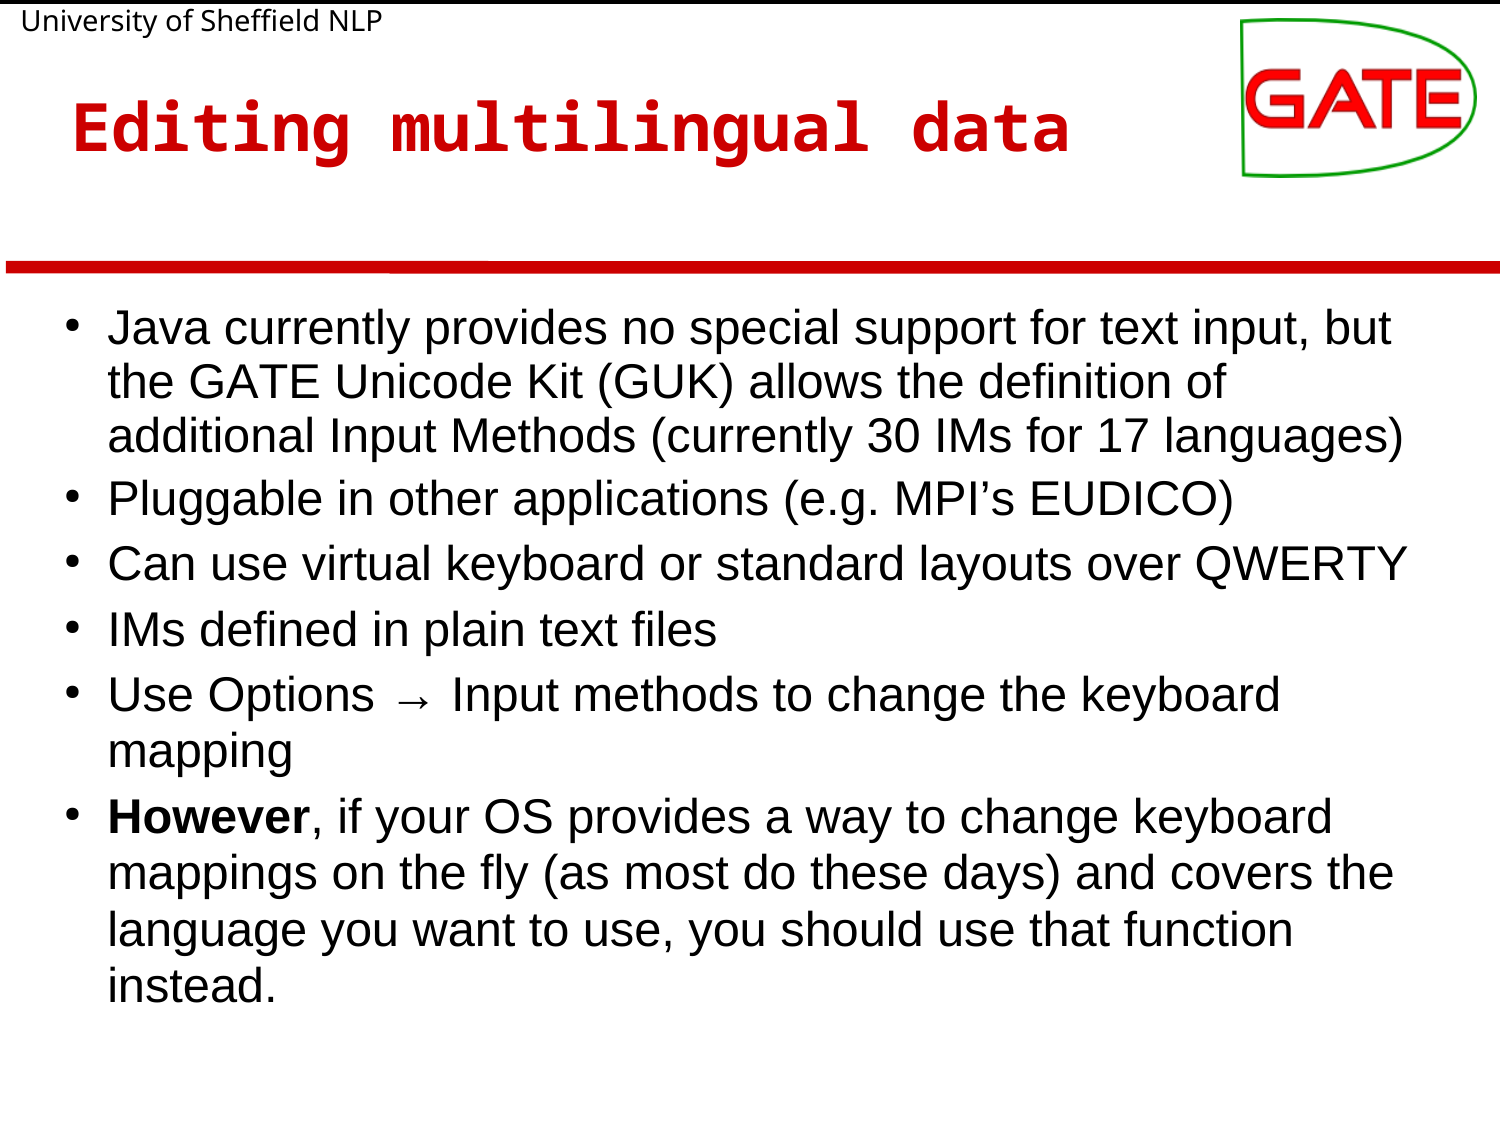

# Editing multilingual data
Java currently provides no special support for text input, but the GATE Unicode Kit (GUK) allows the definition of additional Input Methods (currently 30 IMs for 17 languages)
Pluggable in other applications (e.g. MPI’s EUDICO)‏
Can use virtual keyboard or standard layouts over QWERTY
IMs defined in plain text files
Use Options → Input methods to change the keyboard mapping
However, if your OS provides a way to change keyboard mappings on the fly (as most do these days) and covers the language you want to use, you should use that function instead.